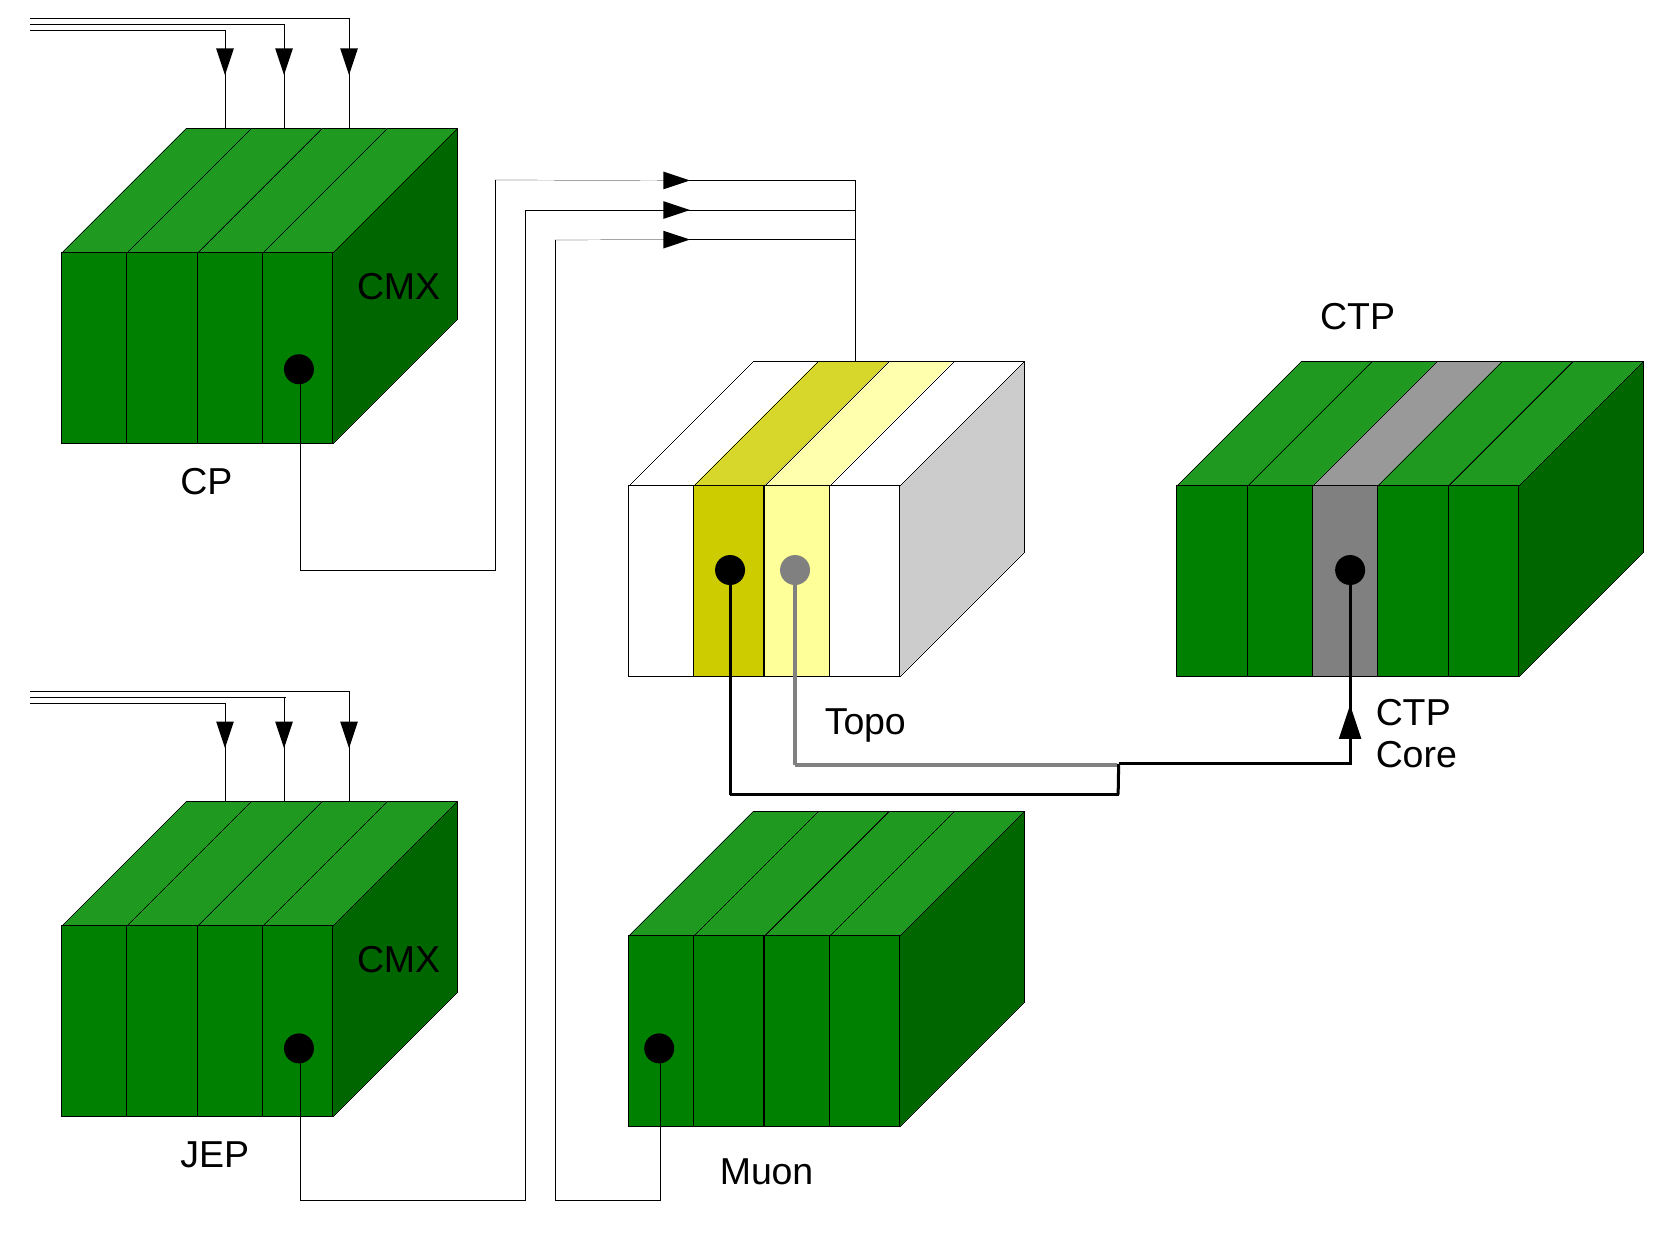

CMX
CP
CTP
CTP
Core
CMX
JEP
Topo
Muon